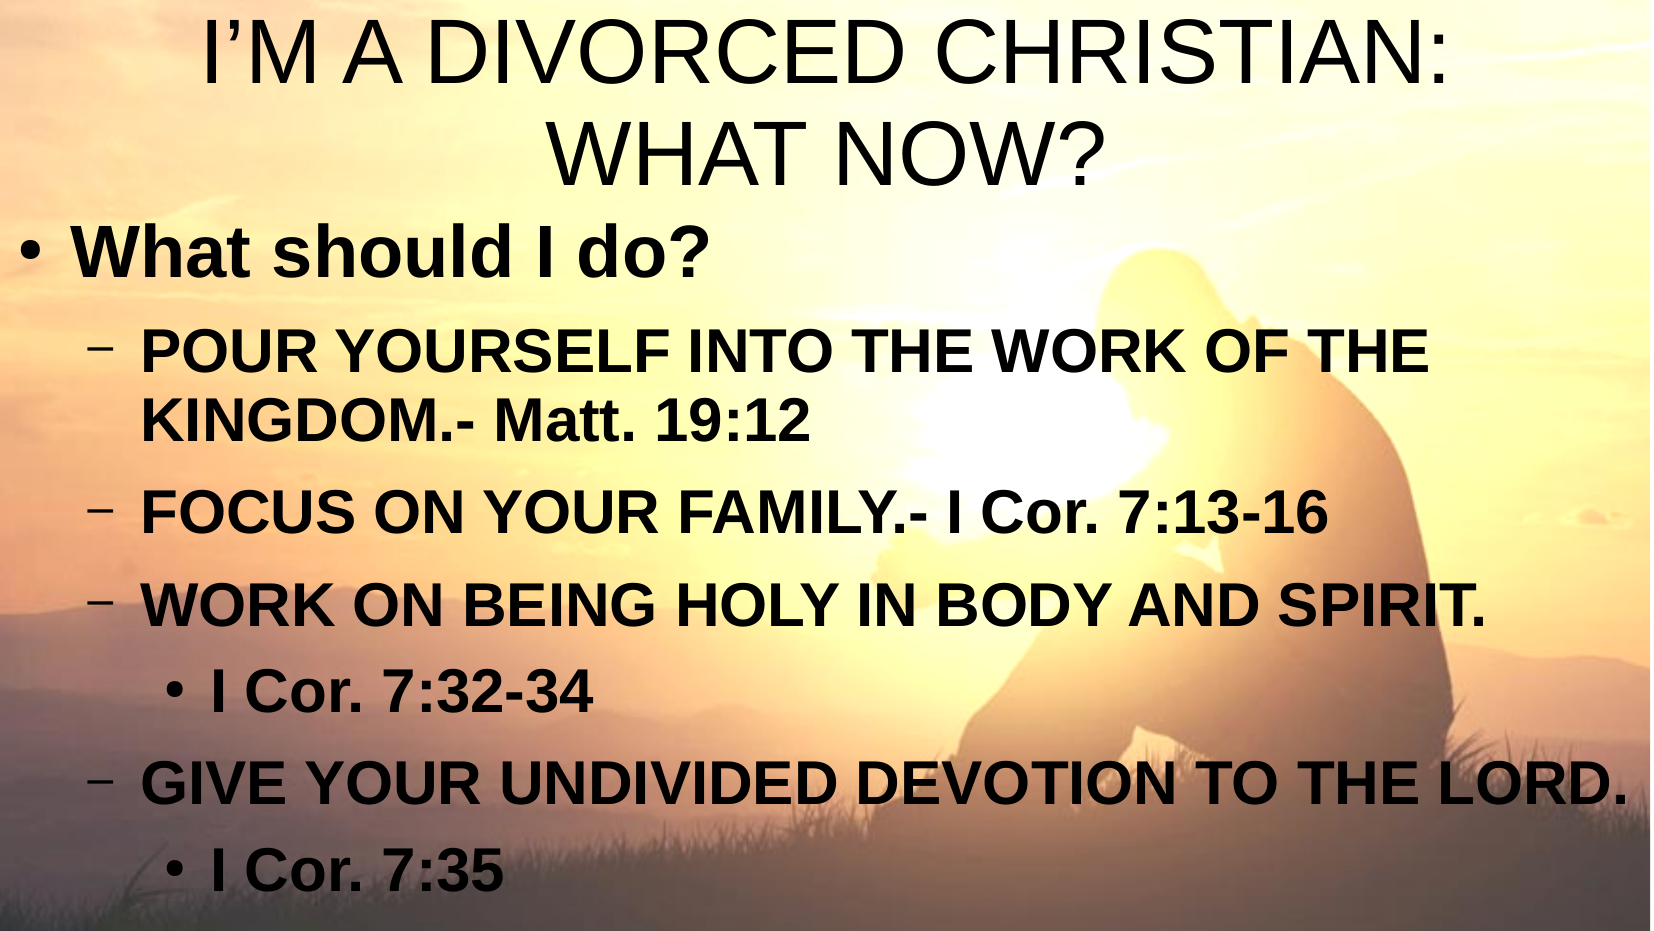

# I’M A DIVORCED CHRISTIAN: WHAT NOW?
What should I do?
POUR YOURSELF INTO THE WORK OF THE KINGDOM.- Matt. 19:12
FOCUS ON YOUR FAMILY.- I Cor. 7:13-16
WORK ON BEING HOLY IN BODY AND SPIRIT.
I Cor. 7:32-34
GIVE YOUR UNDIVIDED DEVOTION TO THE LORD.
I Cor. 7:35